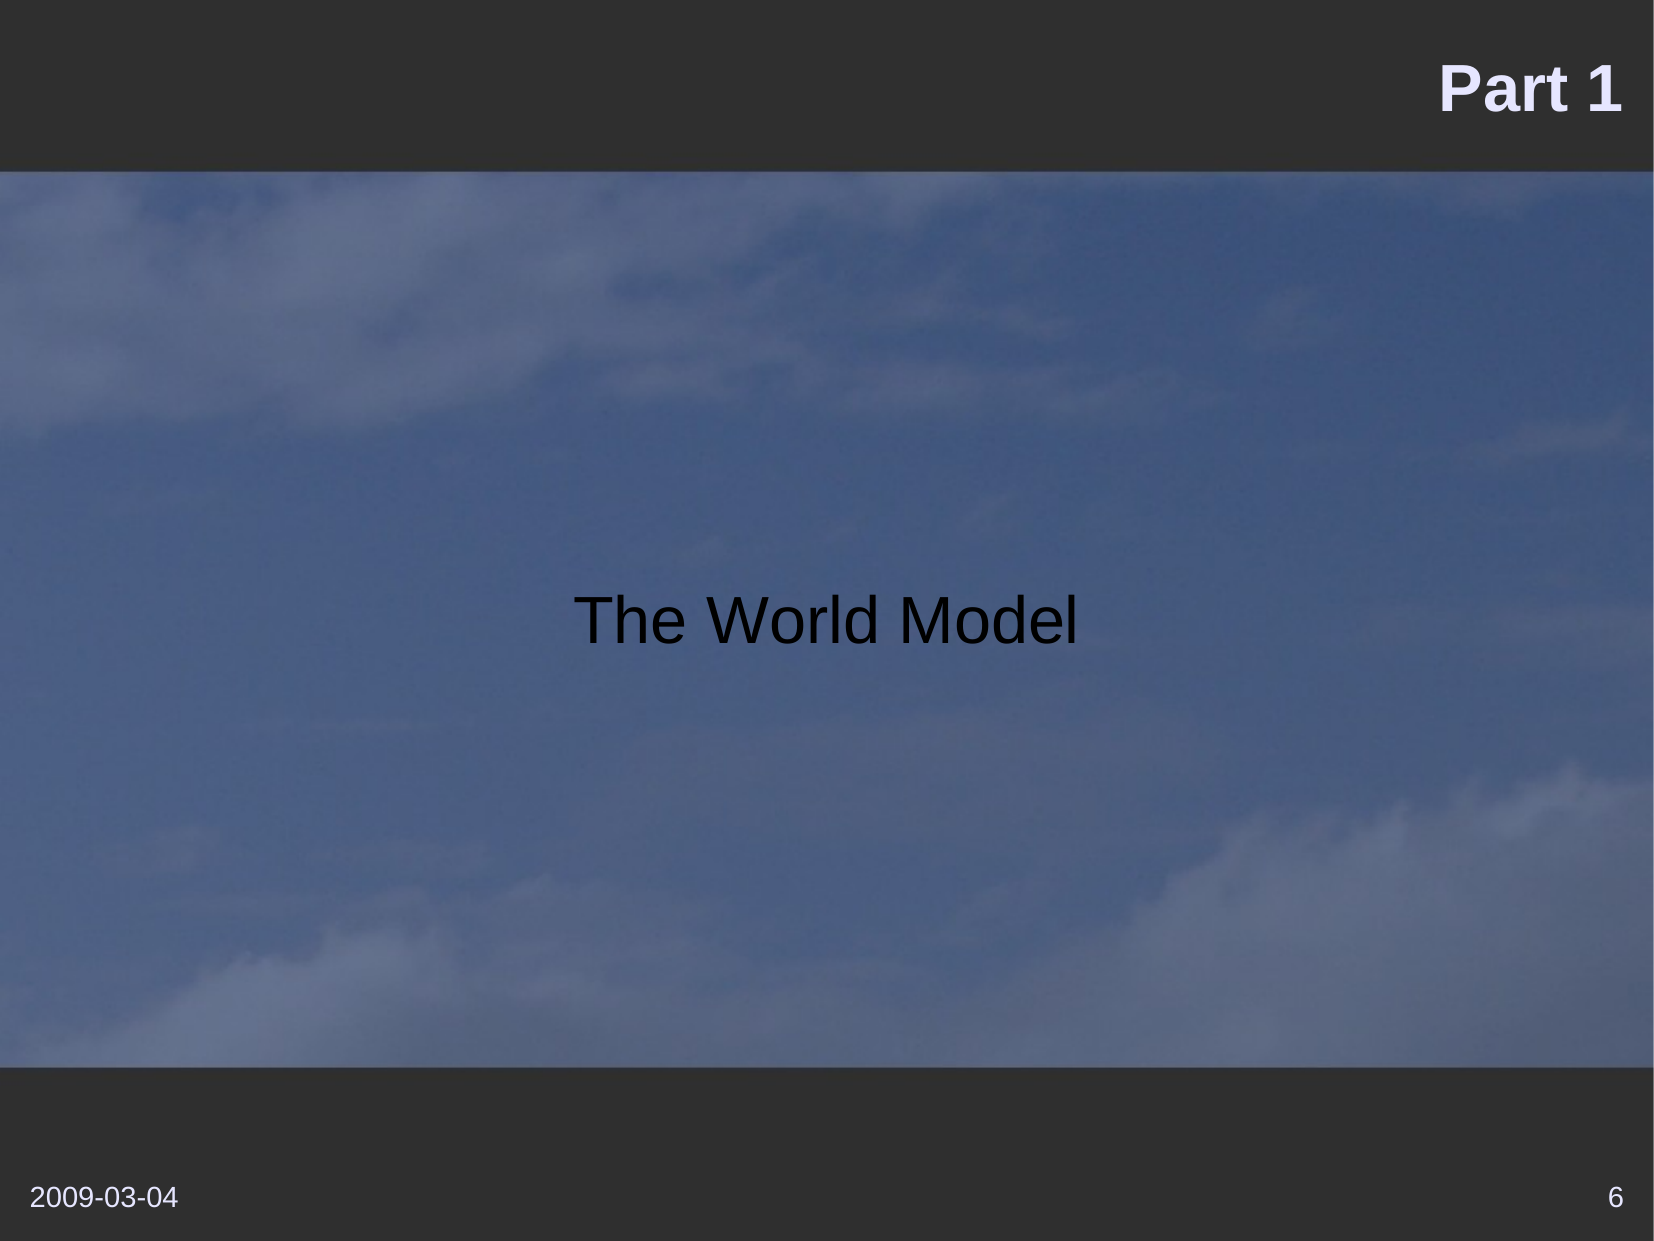

# Part 1
The World Model
2009-03-04
6